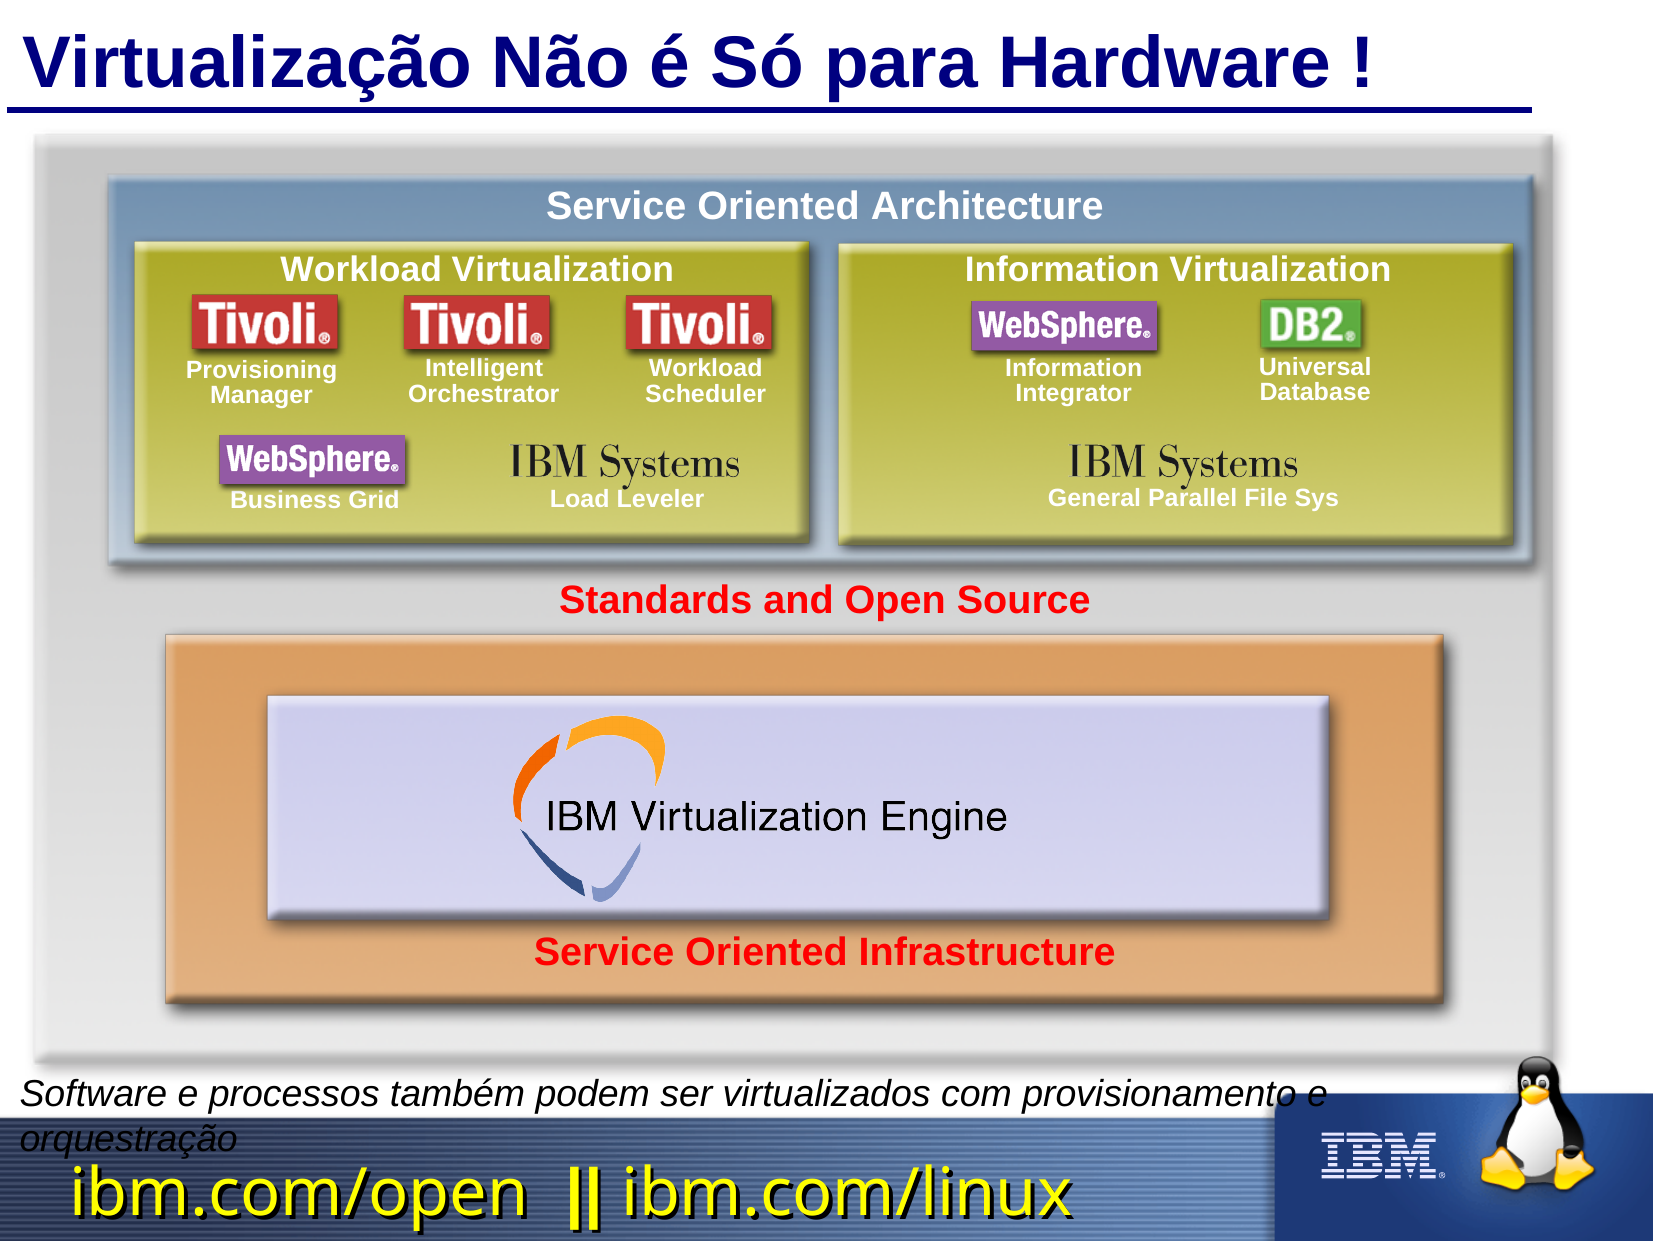

Virtualização Não é Só para Hardware !
Service Oriented Architecture
Workload Virtualization
Information Virtualization
Universal
Database
Information
Integrator
Intelligent
Orchestrator
Workload
Scheduler
Provisioning Manager
General Parallel File Sys
Load Leveler
Business Grid
Standards and Open Source
Service Oriented Infrastructure
Software e processos também podem ser virtualizados com provisionamento e orquestração